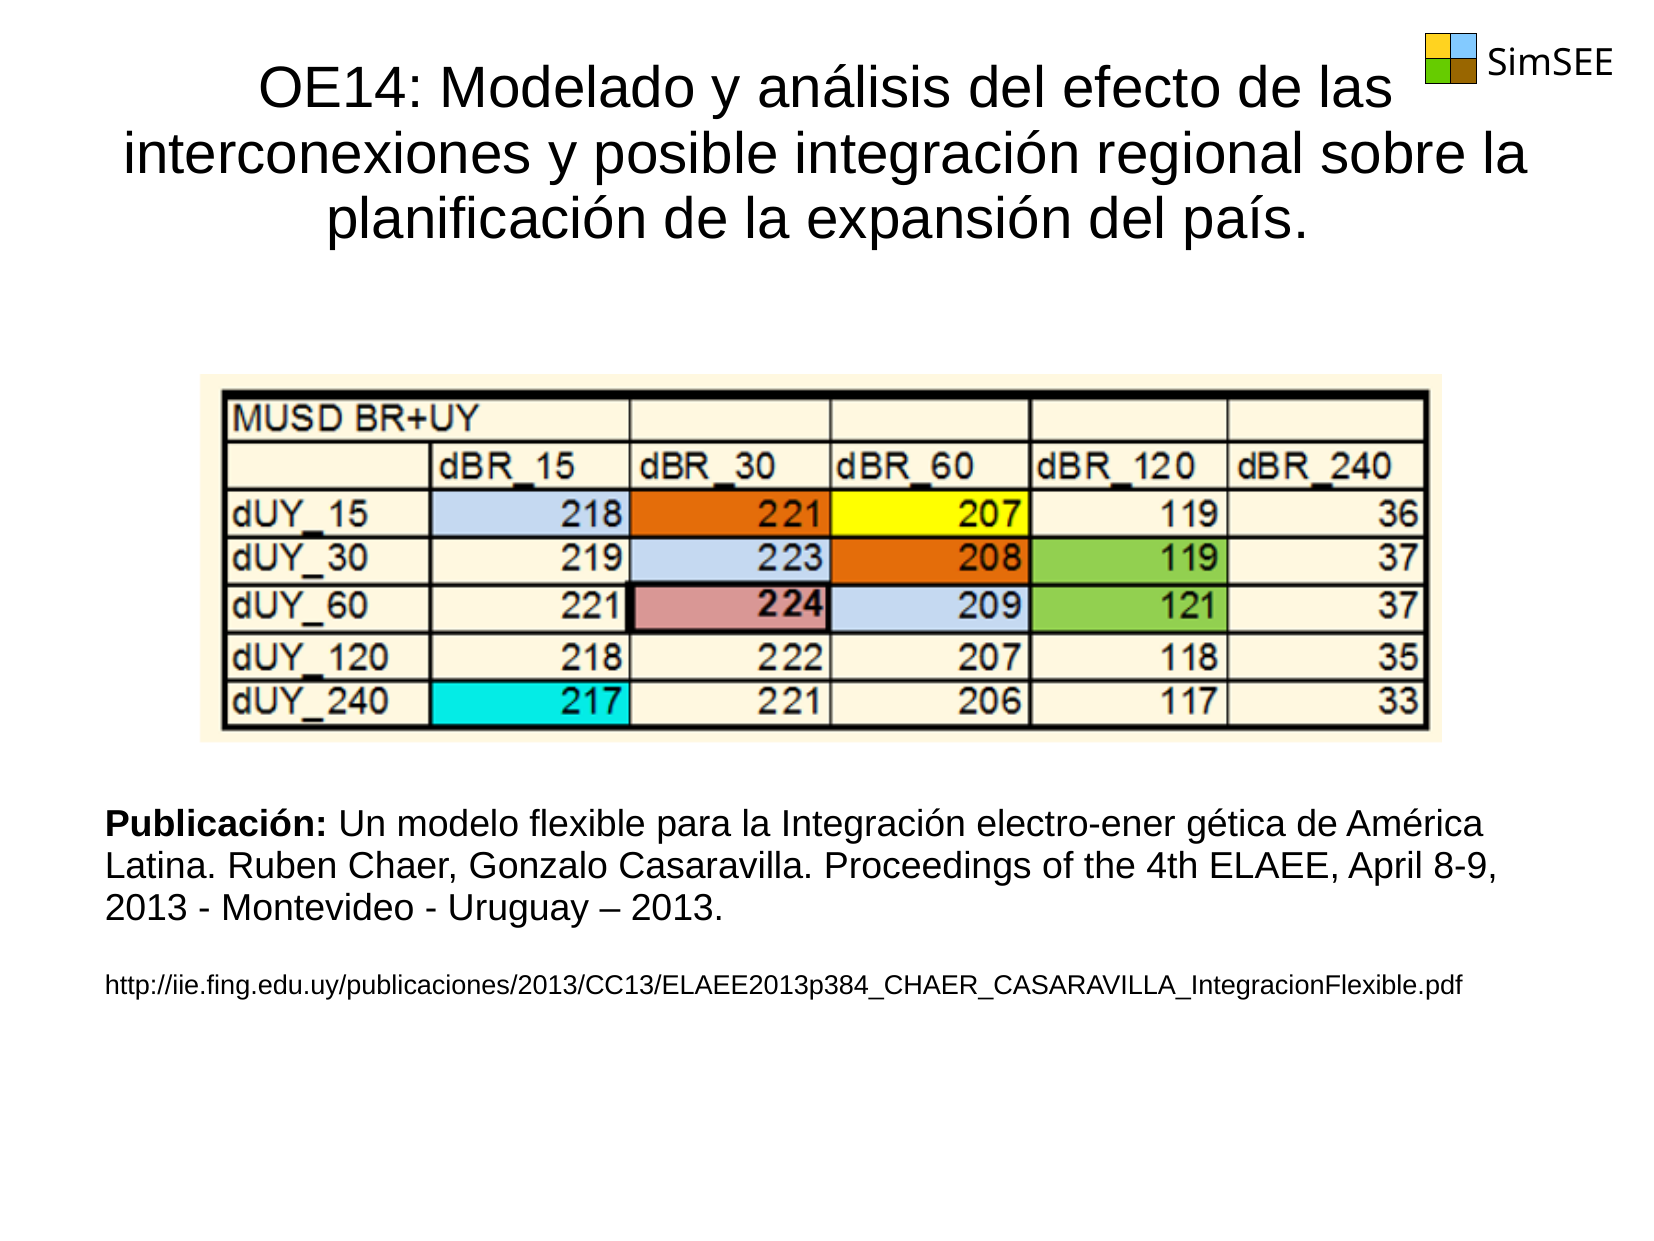

# OE14: Modelado y análisis del efecto de las interconexiones y posible integración regional sobre la planificación de la expansión del país.
Publicación: Un modelo flexible para la Integración electro-ener gética de América Latina. Ruben Chaer, Gonzalo Casaravilla. Proceedings of the 4th ELAEE, April 8-9, 2013 - Montevideo - Uruguay – 2013.
http://iie.fing.edu.uy/publicaciones/2013/CC13/ELAEE2013p384_CHAER_CASARAVILLA_IntegracionFlexible.pdf